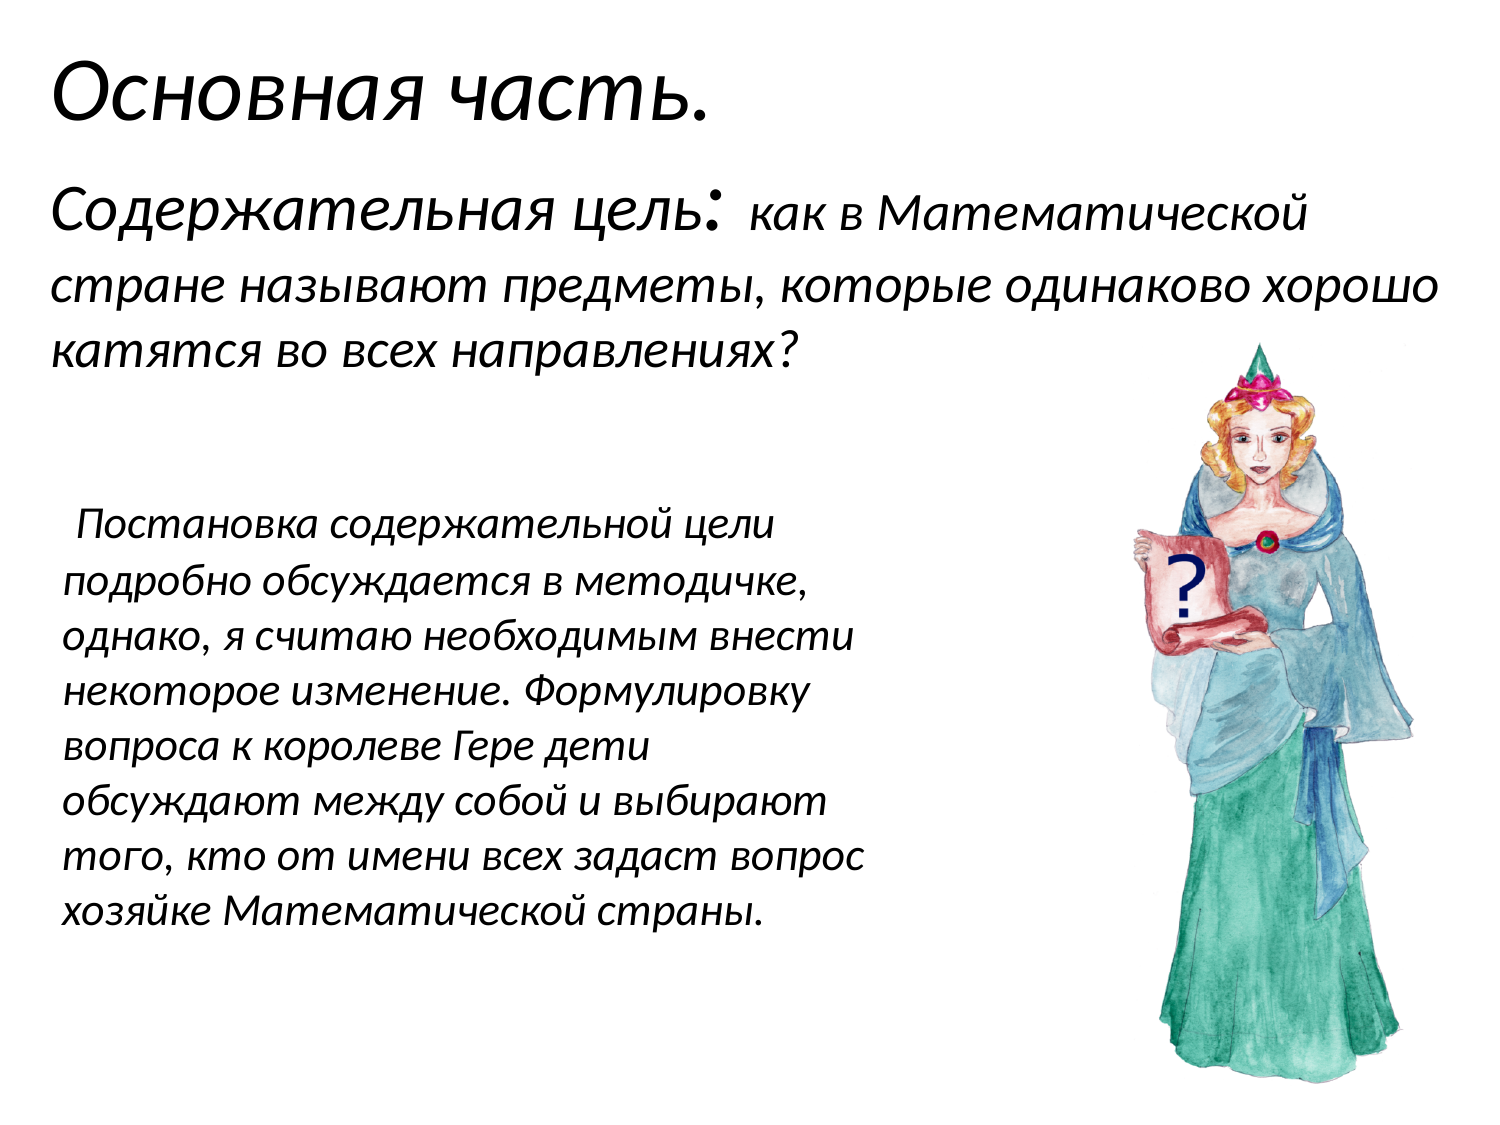

# Основная часть. Содержательная цель: как в Математической стране называют предметы, которые одинаково хорошо катятся во всех направлениях?
 Постановка содержательной цели подробно обсуждается в методичке, однако, я считаю необходимым внести некоторое изменение. Формулировку вопроса к королеве Гере дети обсуждают между собой и выбирают того, кто от имени всех задаст вопрос хозяйке Математической страны.